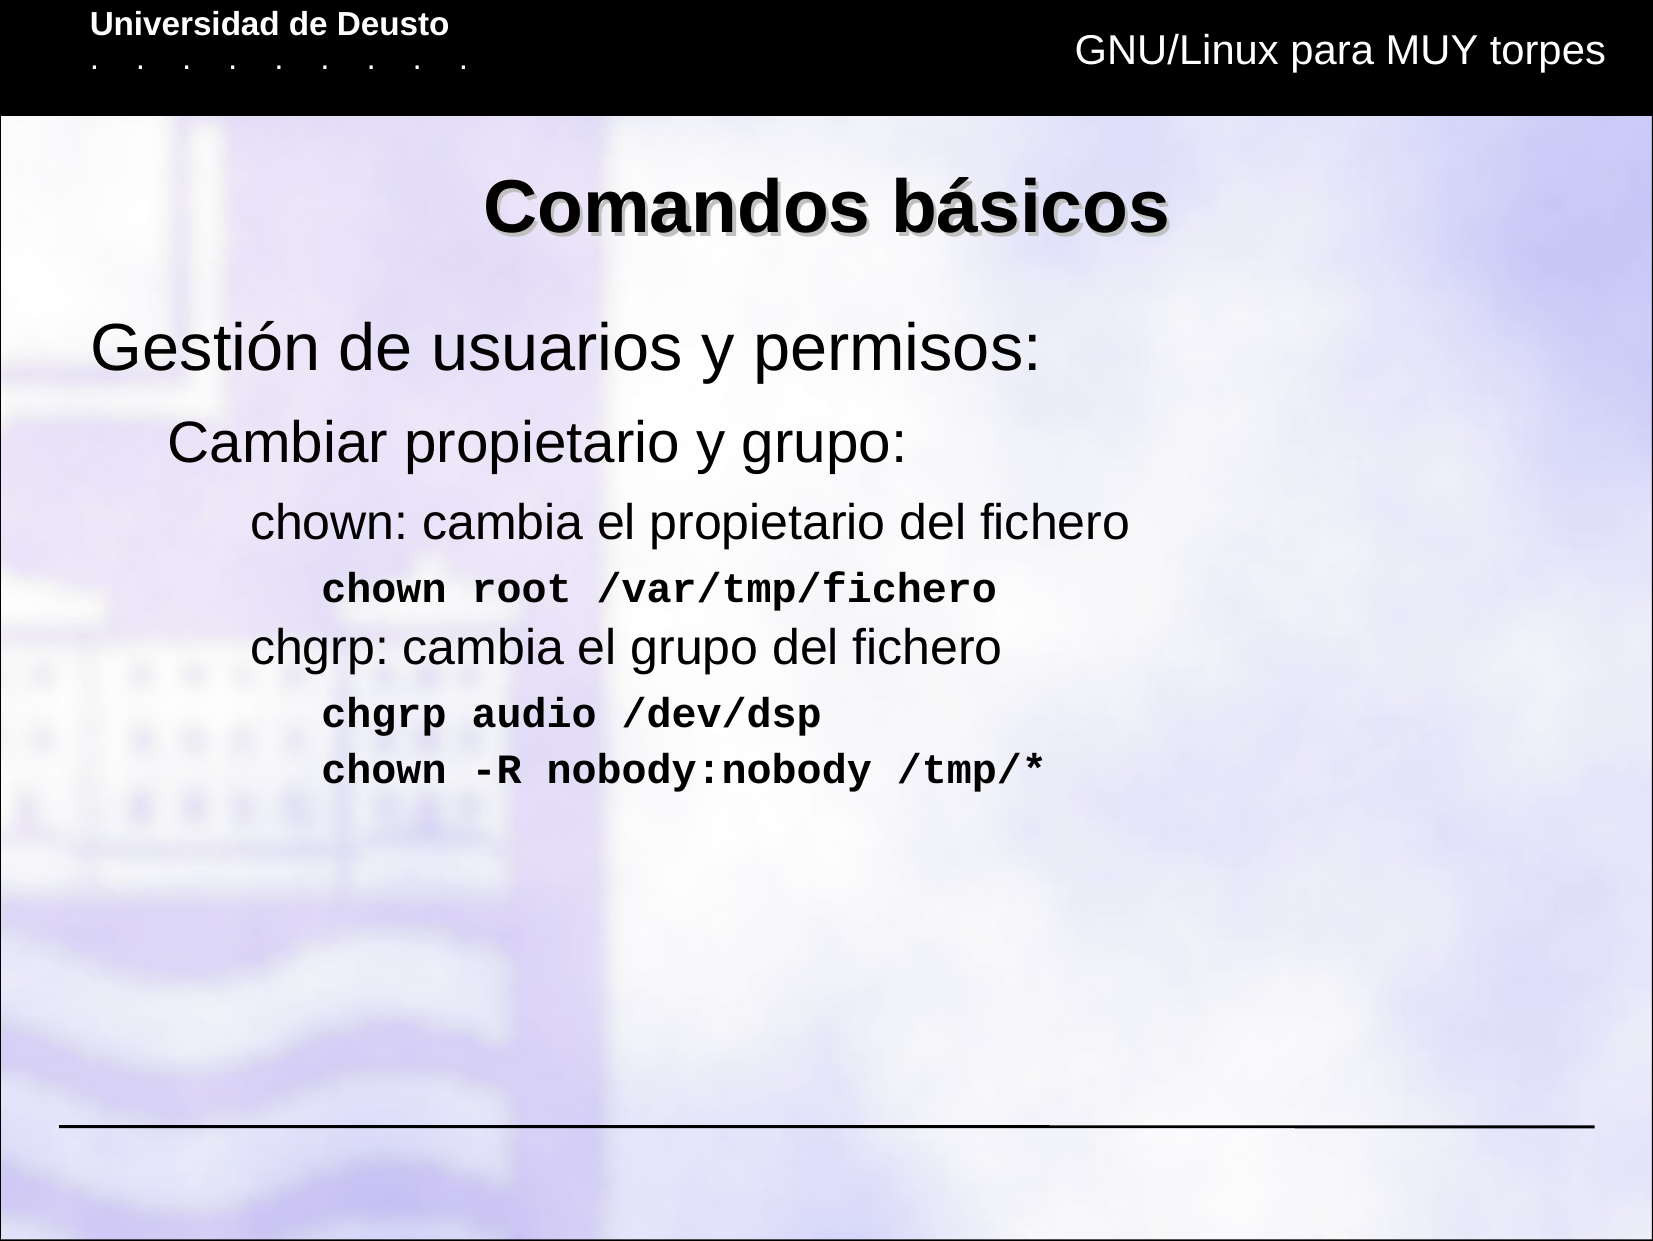

# Comandos básicos
Gestión de usuarios y permisos:
Cambiar propietario y grupo:
chown: cambia el propietario del fichero
chown root /var/tmp/fichero
chgrp: cambia el grupo del fichero
chgrp audio /dev/dsp
chown -R nobody:nobody /tmp/*